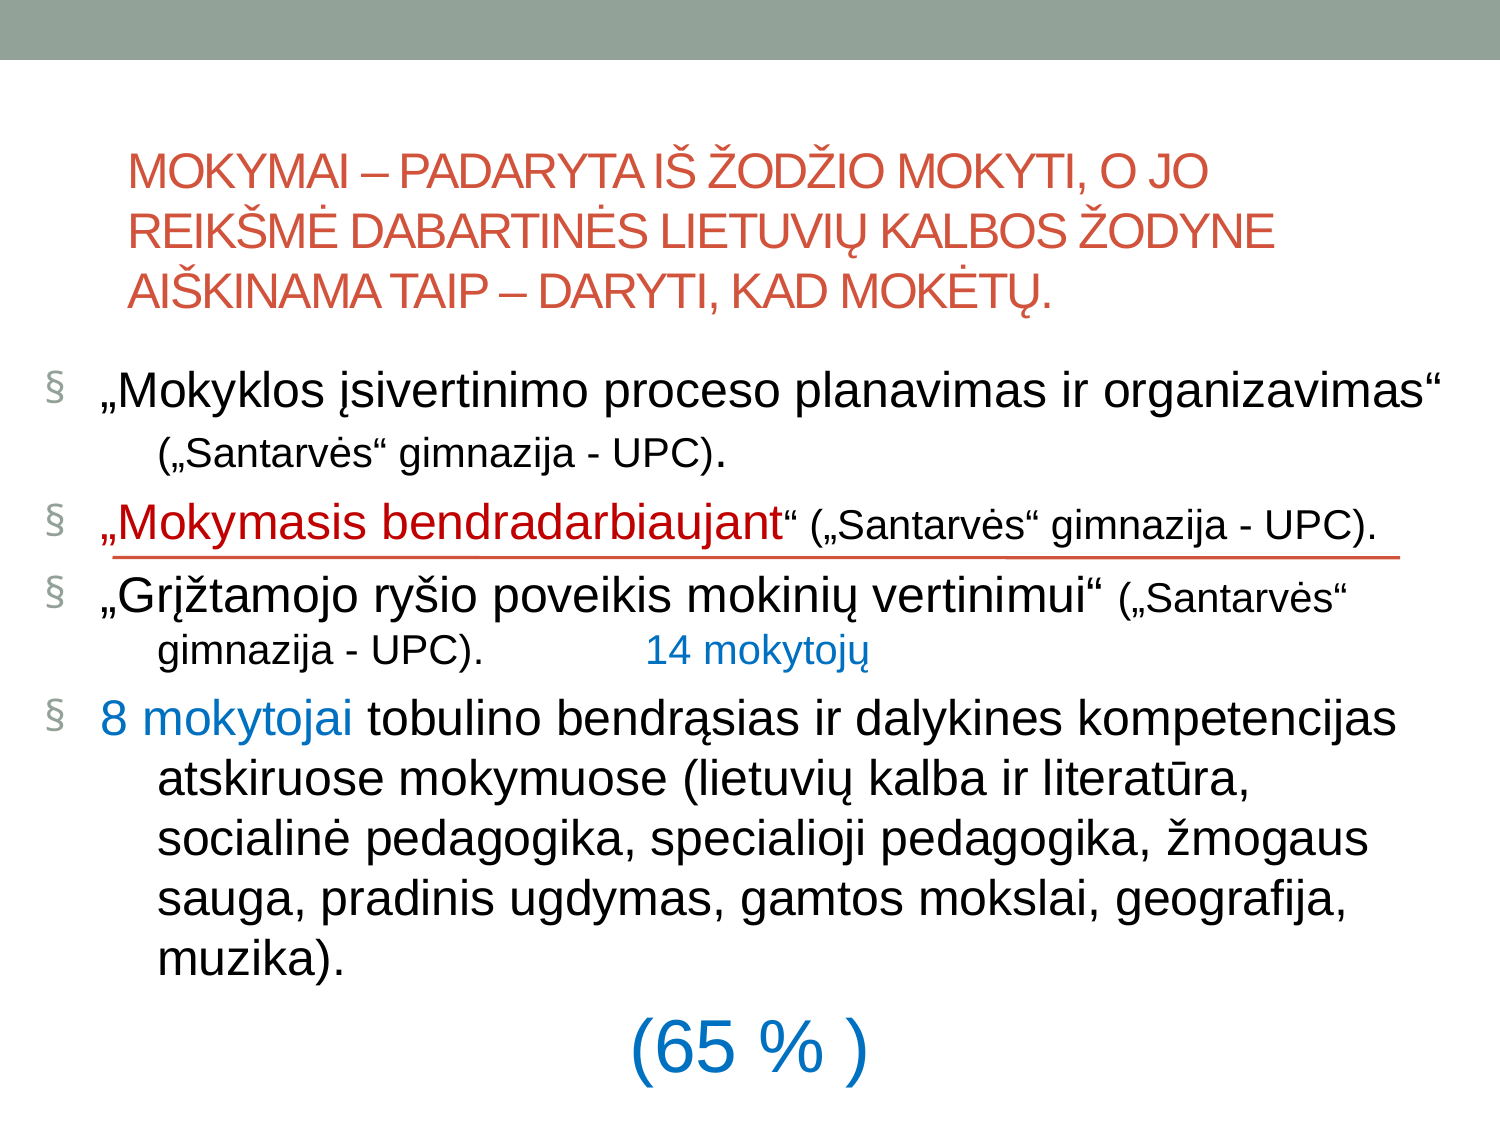

# Mokymai – padaryta iš žodžio mokyti, o jo reikšmė Dabartinės lietuvių kalbos žodyne aiškinama taip – daryti, kad mokėtų.
„Mokyklos įsivertinimo proceso planavimas ir organizavimas“ („Santarvės“ gimnazija - UPC).
„Mokymasis bendradarbiaujant“ („Santarvės“ gimnazija - UPC).
„Grįžtamojo ryšio poveikis mokinių vertinimui“ („Santarvės“ gimnazija - UPC). 14 mokytojų
8 mokytojai tobulino bendrąsias ir dalykines kompetencijas atskiruose mokymuose (lietuvių kalba ir literatūra, socialinė pedagogika, specialioji pedagogika, žmogaus sauga, pradinis ugdymas, gamtos mokslai, geografija, muzika).
(65 % )